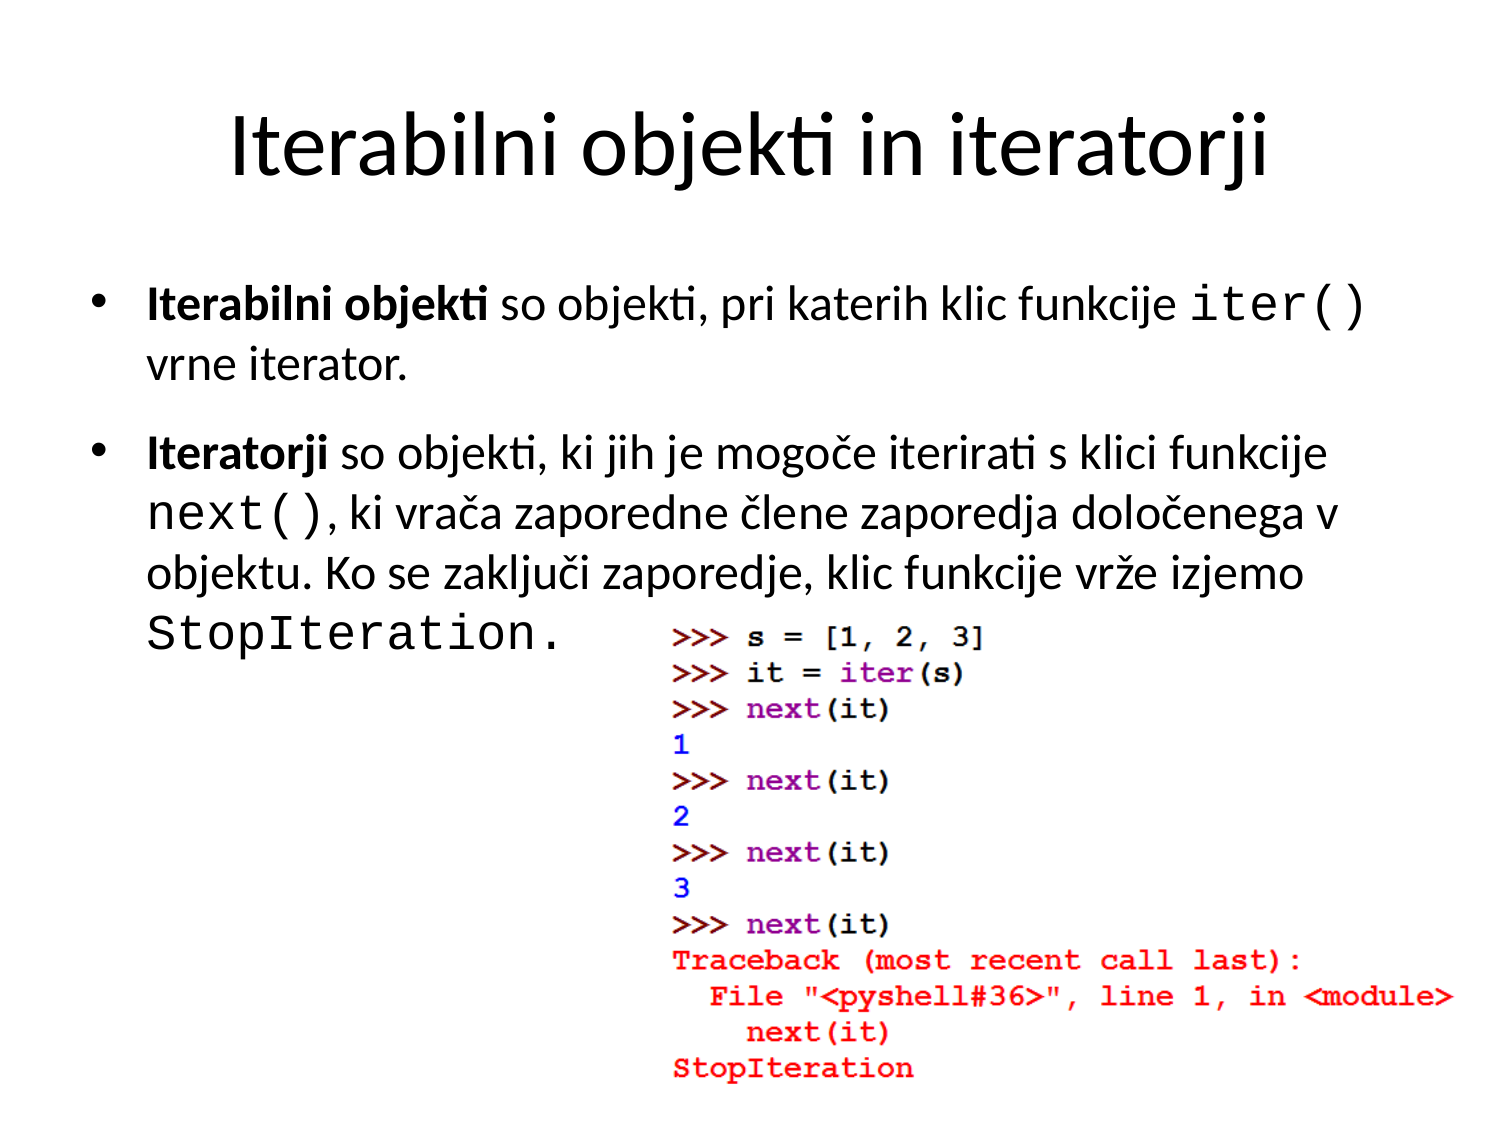

# Iterabilni objekti in iteratorji
Iterabilni objekti so objekti, pri katerih klic funkcije iter() vrne iterator.
Iteratorji so objekti, ki jih je mogoče iterirati s klici funkcije next(), ki vrača zaporedne člene zaporedja določenega v objektu. Ko se zaključi zaporedje, klic funkcije vrže izjemo StopIteration.